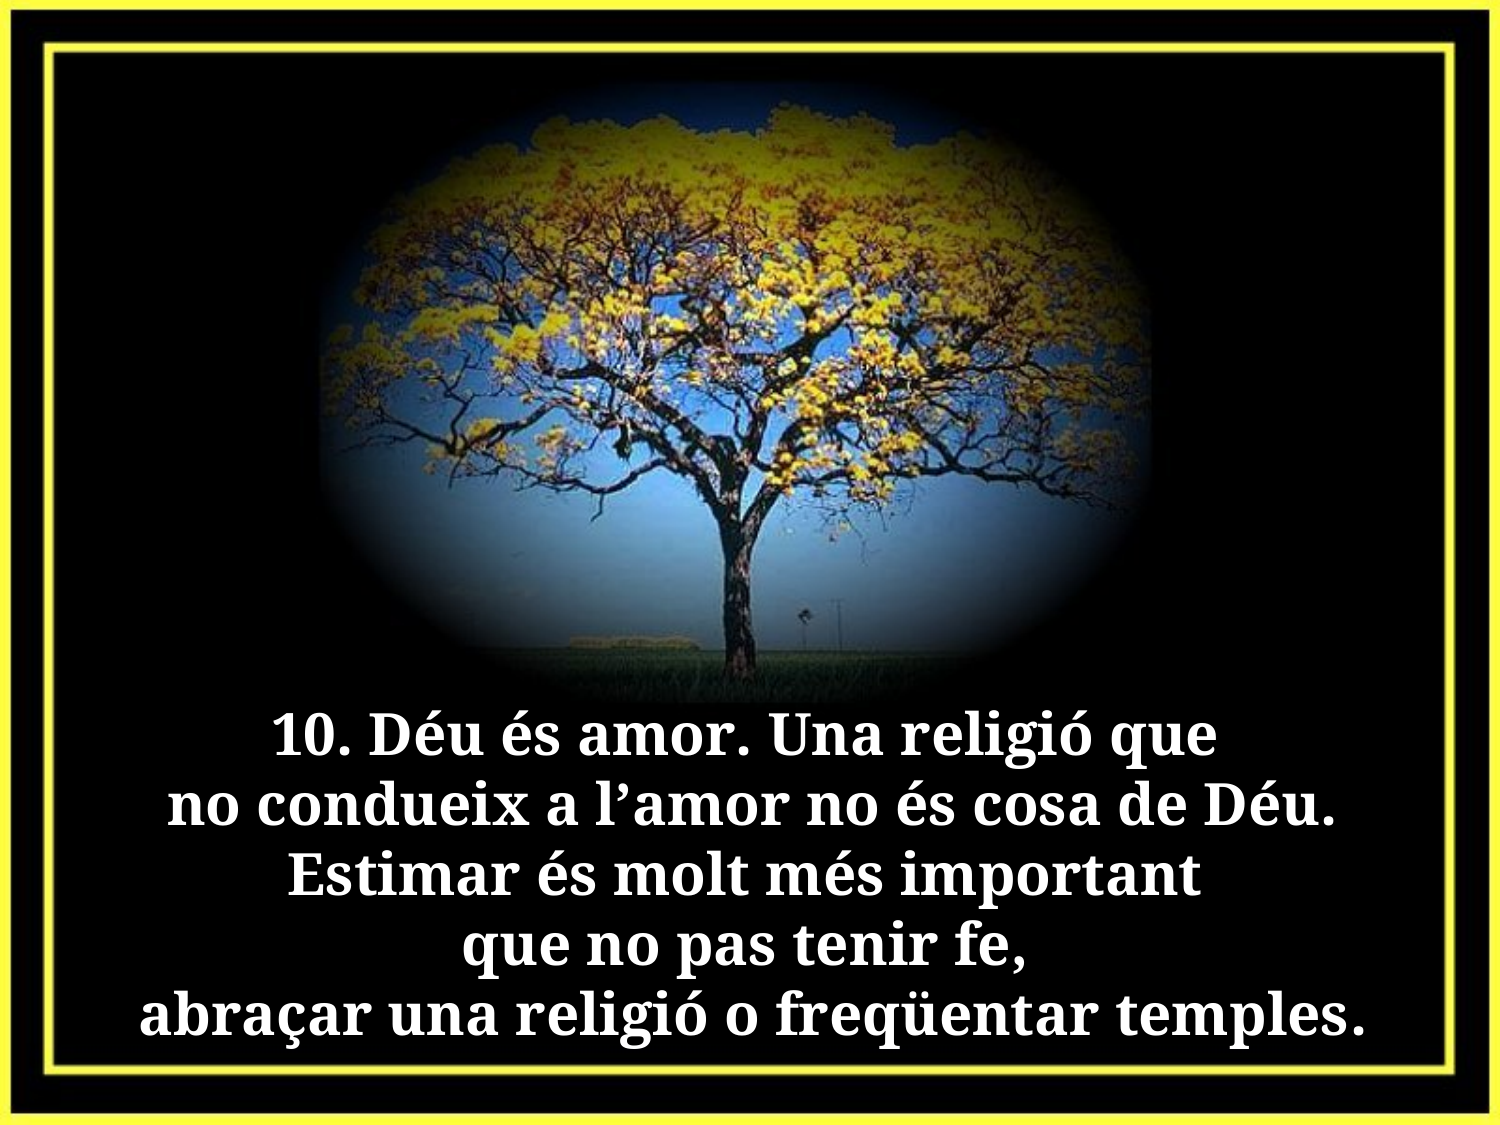

10. Déu és amor. Una religió que
no condueix a l’amor no és cosa de Déu. Estimar és molt més important
que no pas tenir fe,
abraçar una religió o freqüentar temples.